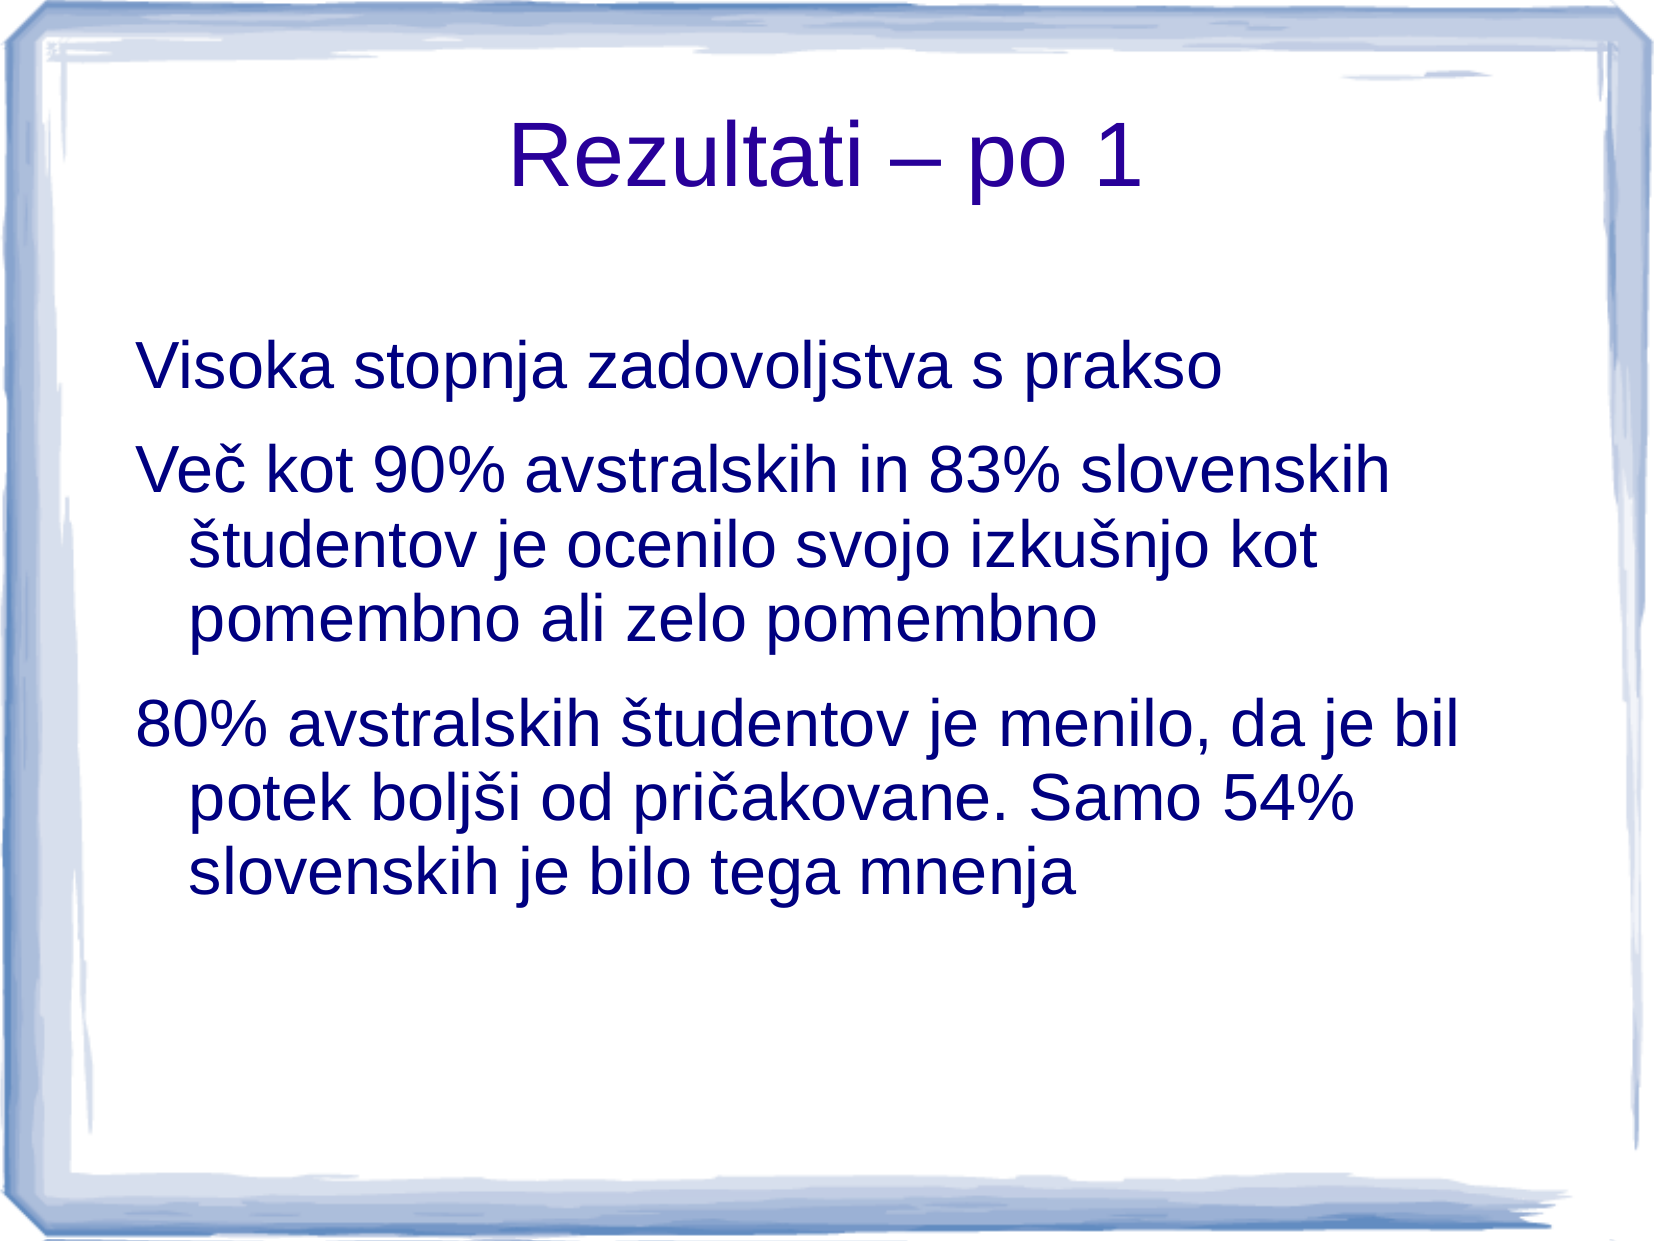

# Rezultati – po 1
Visoka stopnja zadovoljstva s prakso
Več kot 90% avstralskih in 83% slovenskih študentov je ocenilo svojo izkušnjo kot pomembno ali zelo pomembno
80% avstralskih študentov je menilo, da je bil potek boljši od pričakovane. Samo 54% slovenskih je bilo tega mnenja